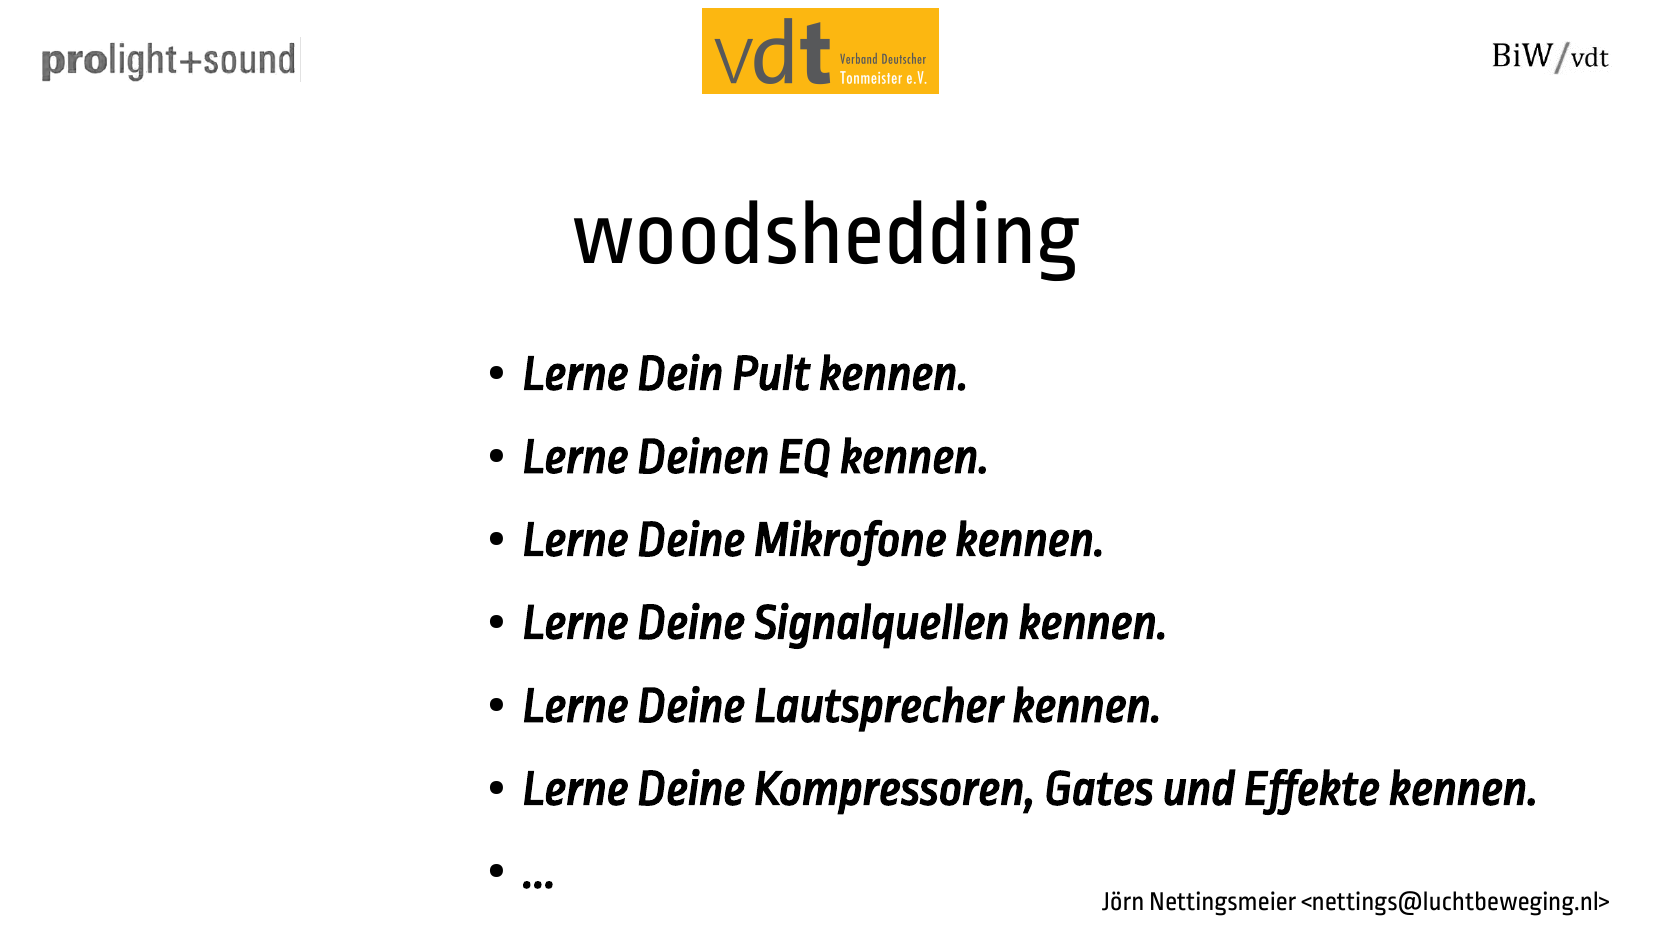

# woodshedding
Lerne Dein Pult kennen.
Lerne Deinen EQ kennen.
Lerne Deine Mikrofone kennen.
Lerne Deine Signalquellen kennen.
Lerne Deine Lautsprecher kennen.
Lerne Deine Kompressoren, Gates und Effekte kennen.
...